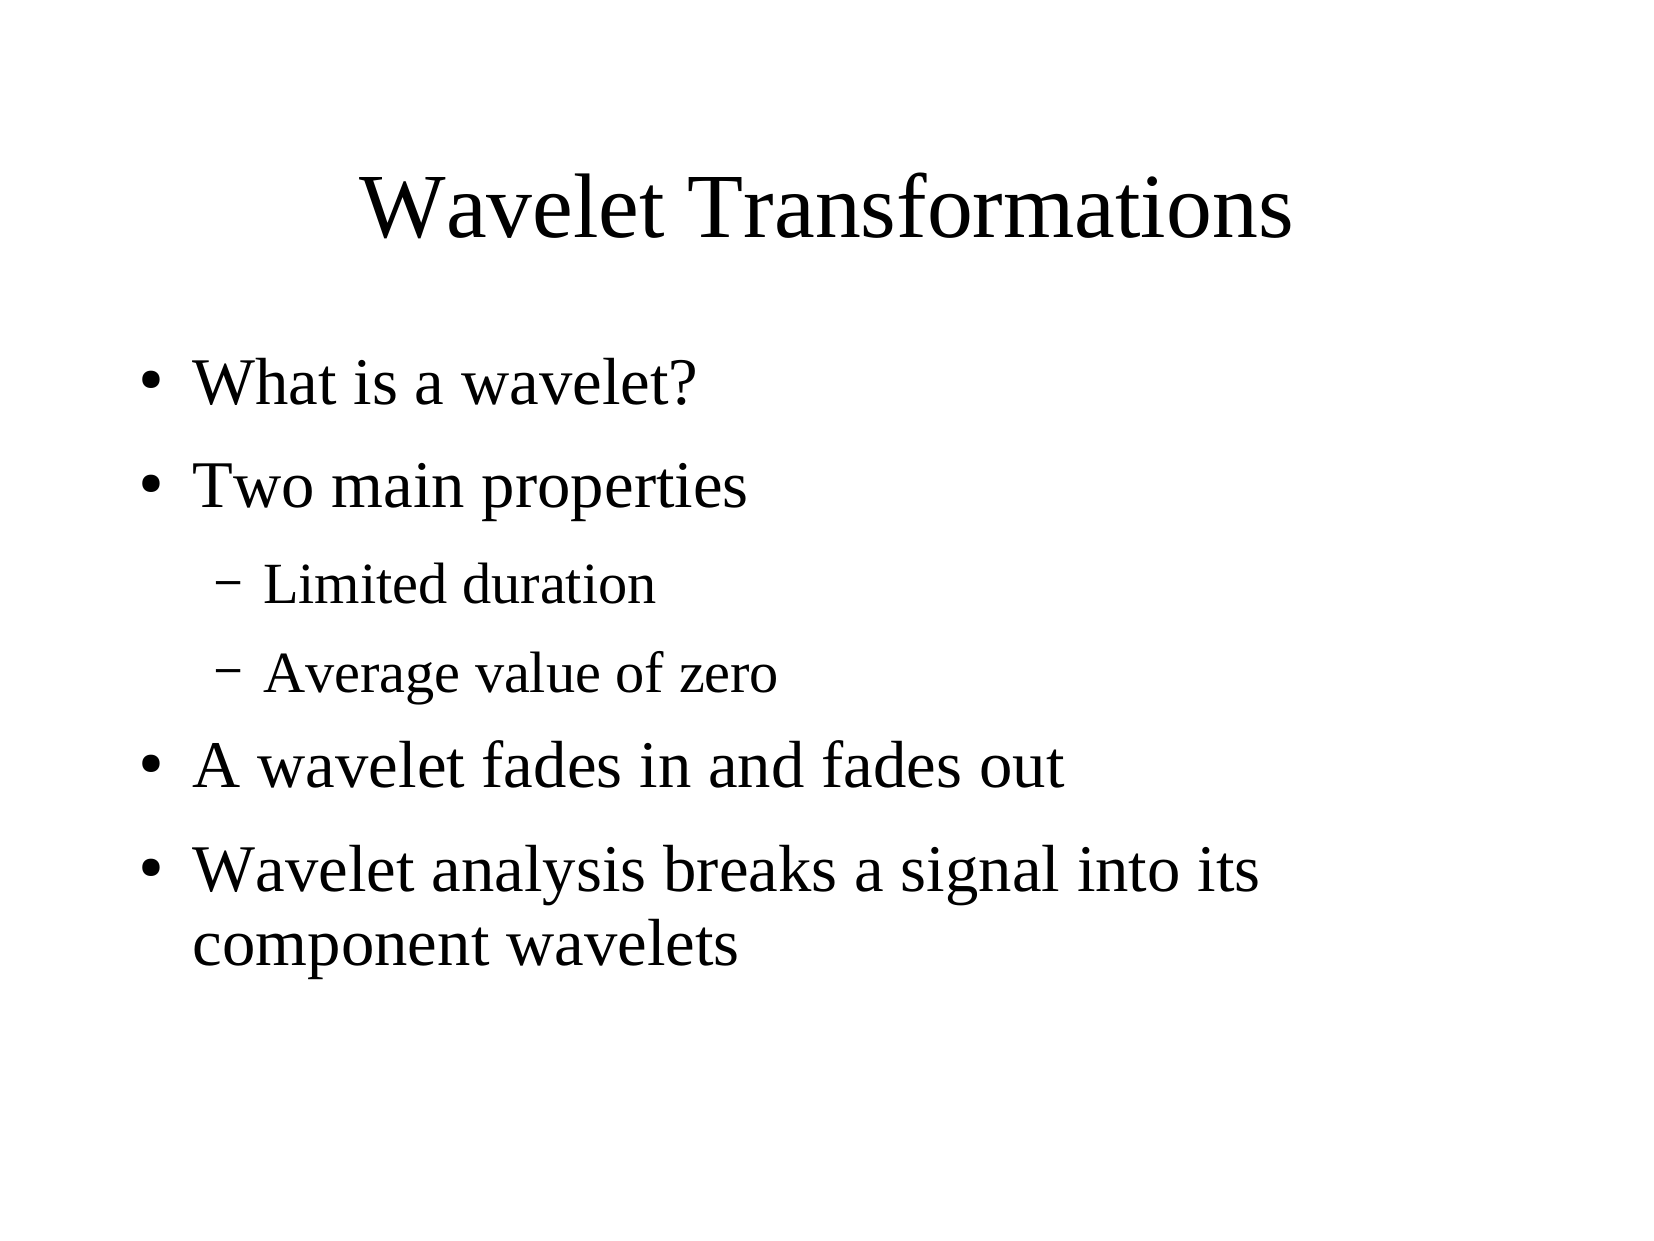

# Wavelet Transformations
What is a wavelet?
Two main properties
Limited duration
Average value of zero
A wavelet fades in and fades out
Wavelet analysis breaks a signal into its component wavelets